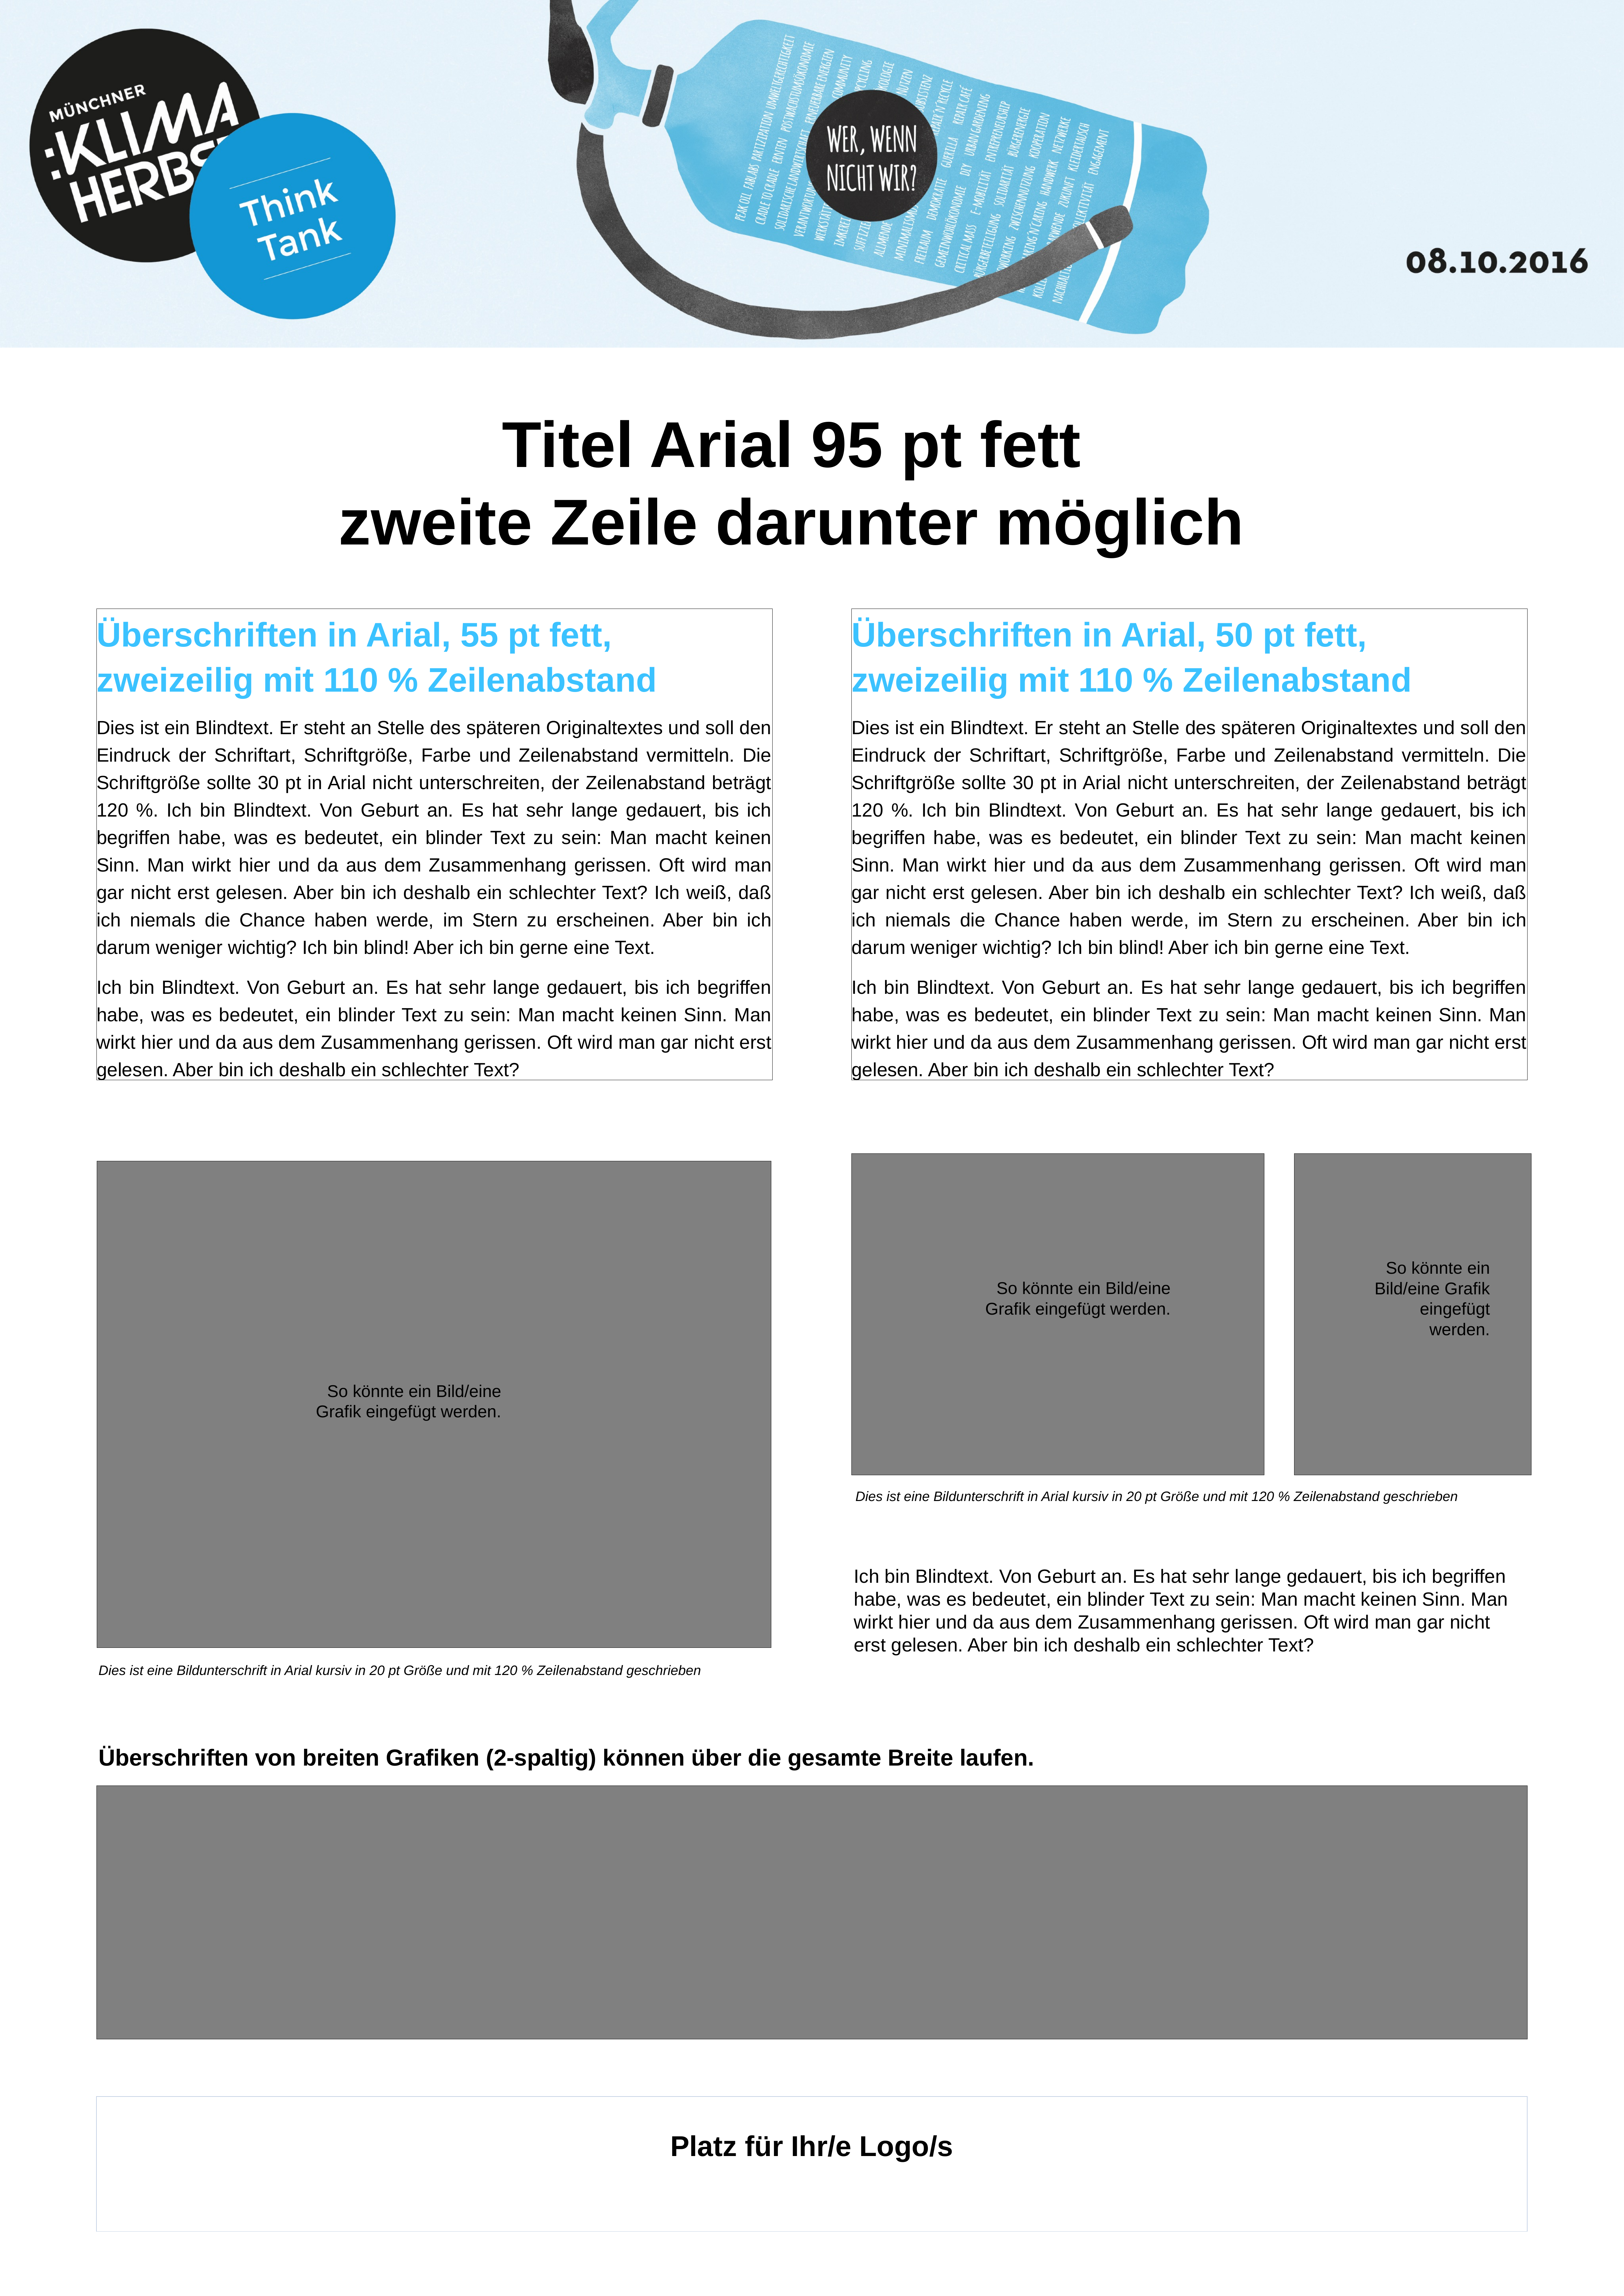

Titel Arial 95 pt fett
zweite Zeile darunter möglich
Überschriften in Arial, 55 pt fett,
zweizeilig mit 110 % Zeilenabstand
Dies ist ein Blindtext. Er steht an Stelle des späteren Originaltextes und soll den Eindruck der Schriftart, Schriftgröße, Farbe und Zeilenabstand vermitteln. Die Schriftgröße sollte 30 pt in Arial nicht unterschreiten, der Zeilenabstand beträgt 120 %. Ich bin Blindtext. Von Geburt an. Es hat sehr lange gedauert, bis ich begriffen habe, was es bedeutet, ein blinder Text zu sein: Man macht keinen Sinn. Man wirkt hier und da aus dem Zusammenhang gerissen. Oft wird man gar nicht erst gelesen. Aber bin ich deshalb ein schlechter Text? Ich weiß, daß ich niemals die Chance haben werde, im Stern zu erscheinen. Aber bin ich darum weniger wichtig? Ich bin blind! Aber ich bin gerne eine Text.
Ich bin Blindtext. Von Geburt an. Es hat sehr lange gedauert, bis ich begriffen habe, was es bedeutet, ein blinder Text zu sein: Man macht keinen Sinn. Man wirkt hier und da aus dem Zusammenhang gerissen. Oft wird man gar nicht erst gelesen. Aber bin ich deshalb ein schlechter Text?
Überschriften in Arial, 50 pt fett,
zweizeilig mit 110 % Zeilenabstand
Dies ist ein Blindtext. Er steht an Stelle des späteren Originaltextes und soll den Eindruck der Schriftart, Schriftgröße, Farbe und Zeilenabstand vermitteln. Die Schriftgröße sollte 30 pt in Arial nicht unterschreiten, der Zeilenabstand beträgt 120 %. Ich bin Blindtext. Von Geburt an. Es hat sehr lange gedauert, bis ich begriffen habe, was es bedeutet, ein blinder Text zu sein: Man macht keinen Sinn. Man wirkt hier und da aus dem Zusammenhang gerissen. Oft wird man gar nicht erst gelesen. Aber bin ich deshalb ein schlechter Text? Ich weiß, daß ich niemals die Chance haben werde, im Stern zu erscheinen. Aber bin ich darum weniger wichtig? Ich bin blind! Aber ich bin gerne eine Text.
Ich bin Blindtext. Von Geburt an. Es hat sehr lange gedauert, bis ich begriffen habe, was es bedeutet, ein blinder Text zu sein: Man macht keinen Sinn. Man wirkt hier und da aus dem Zusammenhang gerissen. Oft wird man gar nicht erst gelesen. Aber bin ich deshalb ein schlechter Text?
So könnte ein Bild/eine Grafik eingefügt werden.
So könnte ein Bild/eine Grafik eingefügt werden.
So könnte ein Bild/eine Grafik eingefügt werden.
Dies ist eine Bildunterschrift in Arial kursiv in 20 pt Größe und mit 120 % Zeilenabstand geschrieben
Ich bin Blindtext. Von Geburt an. Es hat sehr lange gedauert, bis ich begriffen habe, was es bedeutet, ein blinder Text zu sein: Man macht keinen Sinn. Man wirkt hier und da aus dem Zusammenhang gerissen. Oft wird man gar nicht erst gelesen. Aber bin ich deshalb ein schlechter Text?
Dies ist eine Bildunterschrift in Arial kursiv in 20 pt Größe und mit 120 % Zeilenabstand geschrieben
Überschriften von breiten Grafiken (2-spaltig) können über die gesamte Breite laufen.
Platz für Ihr/e Logo/s